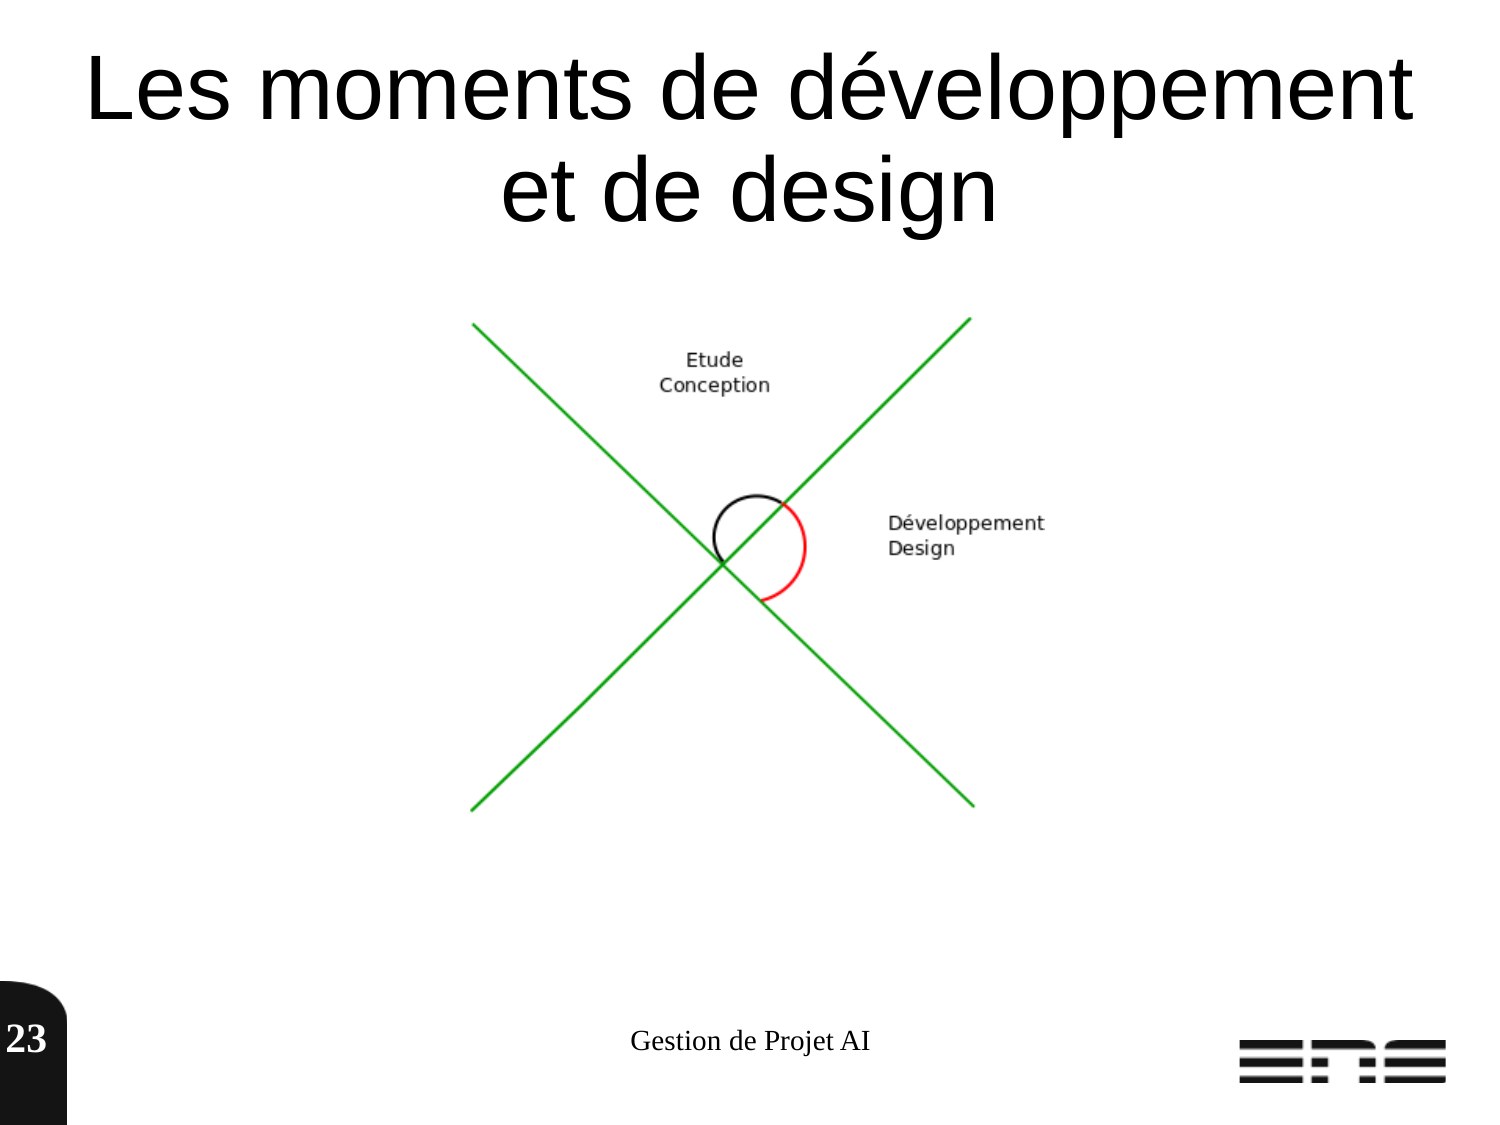

# Les moments de développement et de design
23
Gestion de Projet AI